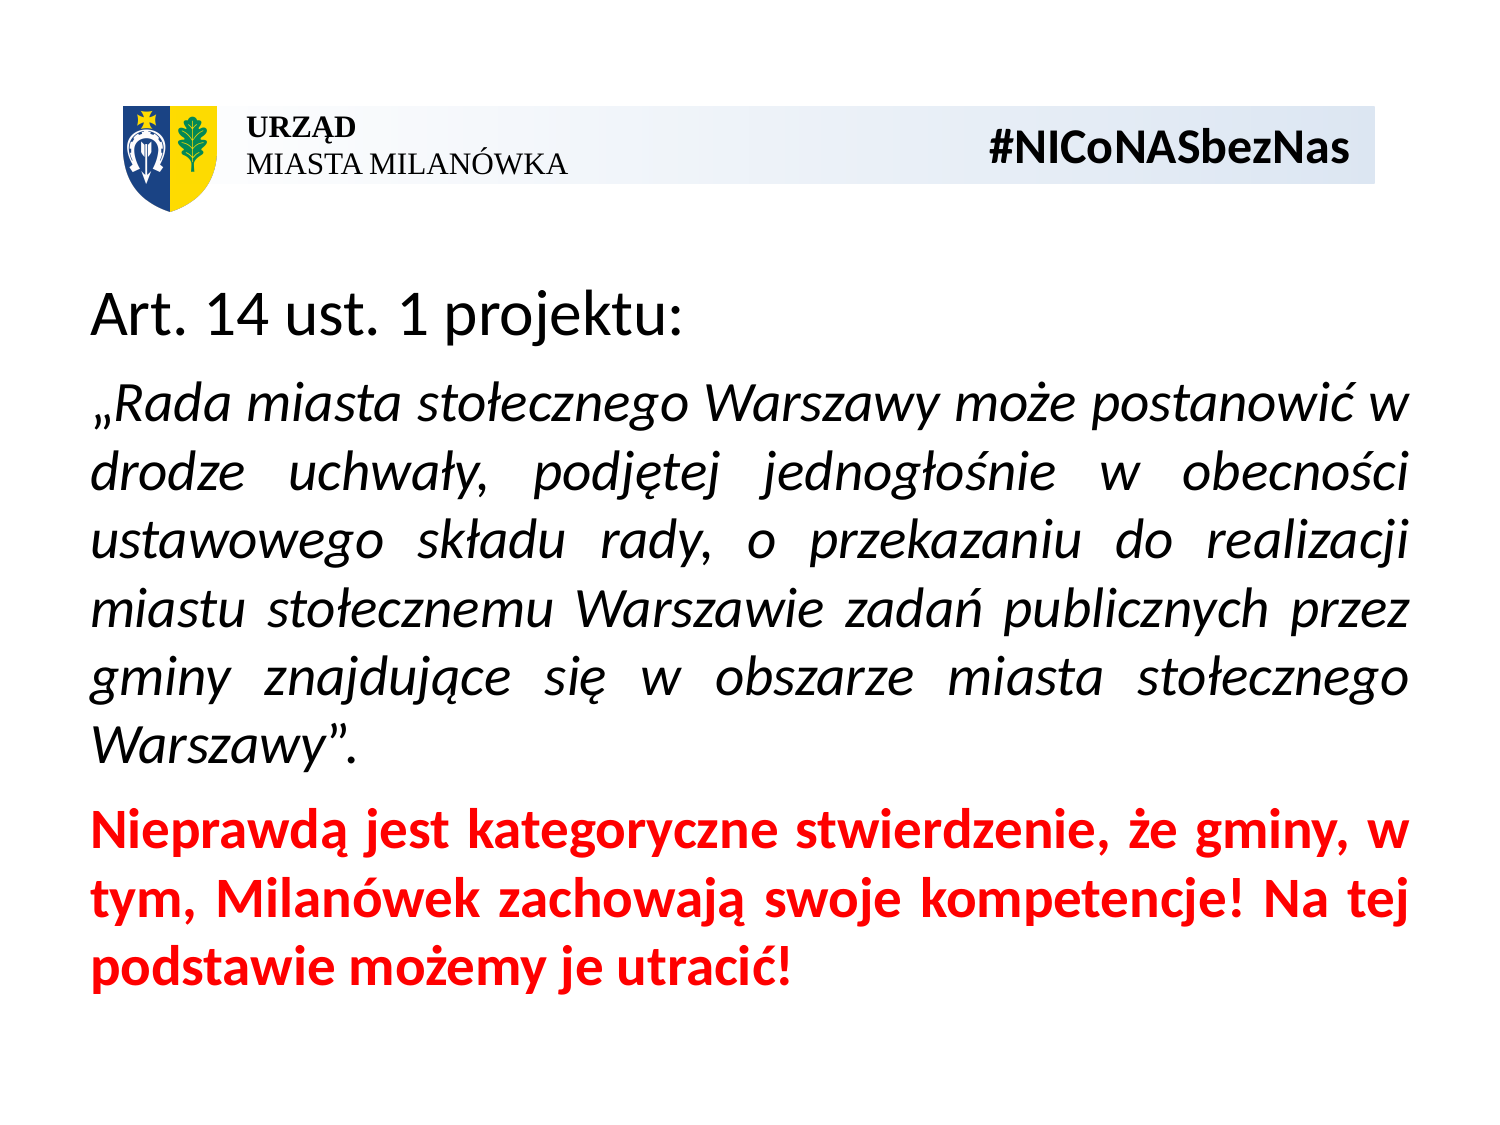

Urząd
Miasta Milanówka
#NICoNASbezNas
# Art. 14 ust. 1 projektu:
„Rada miasta stołecznego Warszawy może postanowić w drodze uchwały, podjętej jednogłośnie w obecności ustawowego składu rady, o przekazaniu do realizacji miastu stołecznemu Warszawie zadań publicznych przez gminy znajdujące się w obszarze miasta stołecznego Warszawy”.
Nieprawdą jest kategoryczne stwierdzenie, że gminy, w tym, Milanówek zachowają swoje kompetencje! Na tej podstawie możemy je utracić!